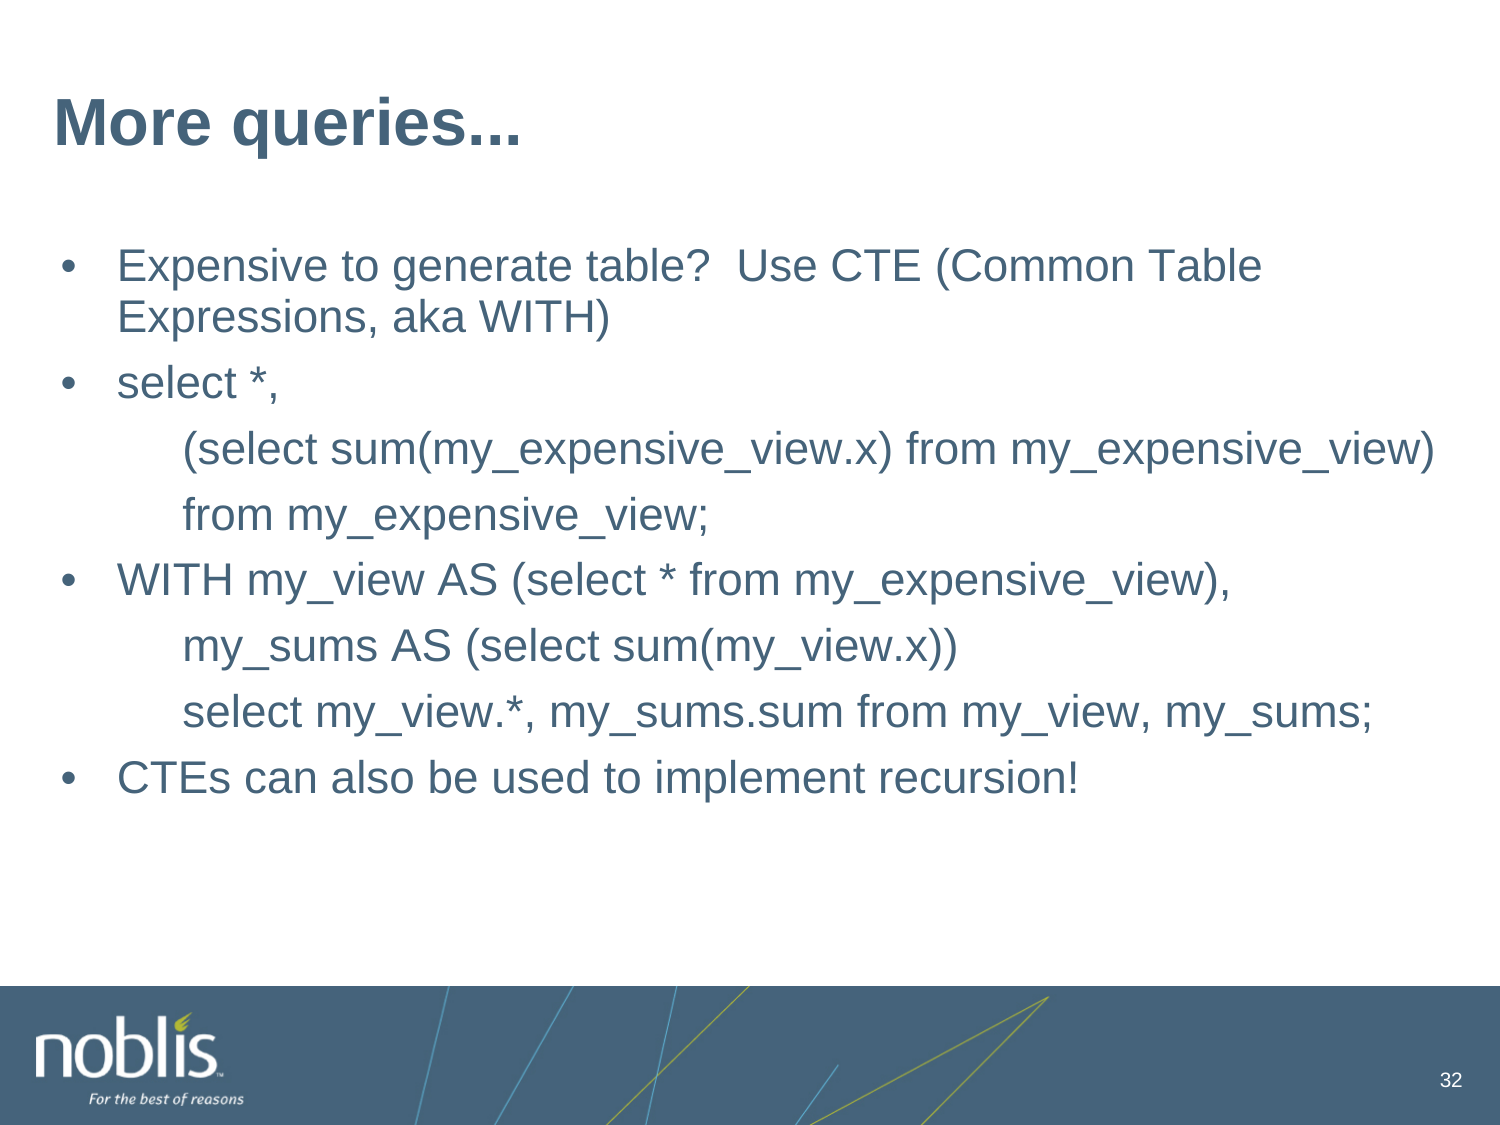

# More queries...
Expensive to generate table? Use CTE (Common Table Expressions, aka WITH)
select *,
(select sum(my_expensive_view.x) from my_expensive_view)
from my_expensive_view;
WITH my_view AS (select * from my_expensive_view),
my_sums AS (select sum(my_view.x))
select my_view.*, my_sums.sum from my_view, my_sums;
CTEs can also be used to implement recursion!